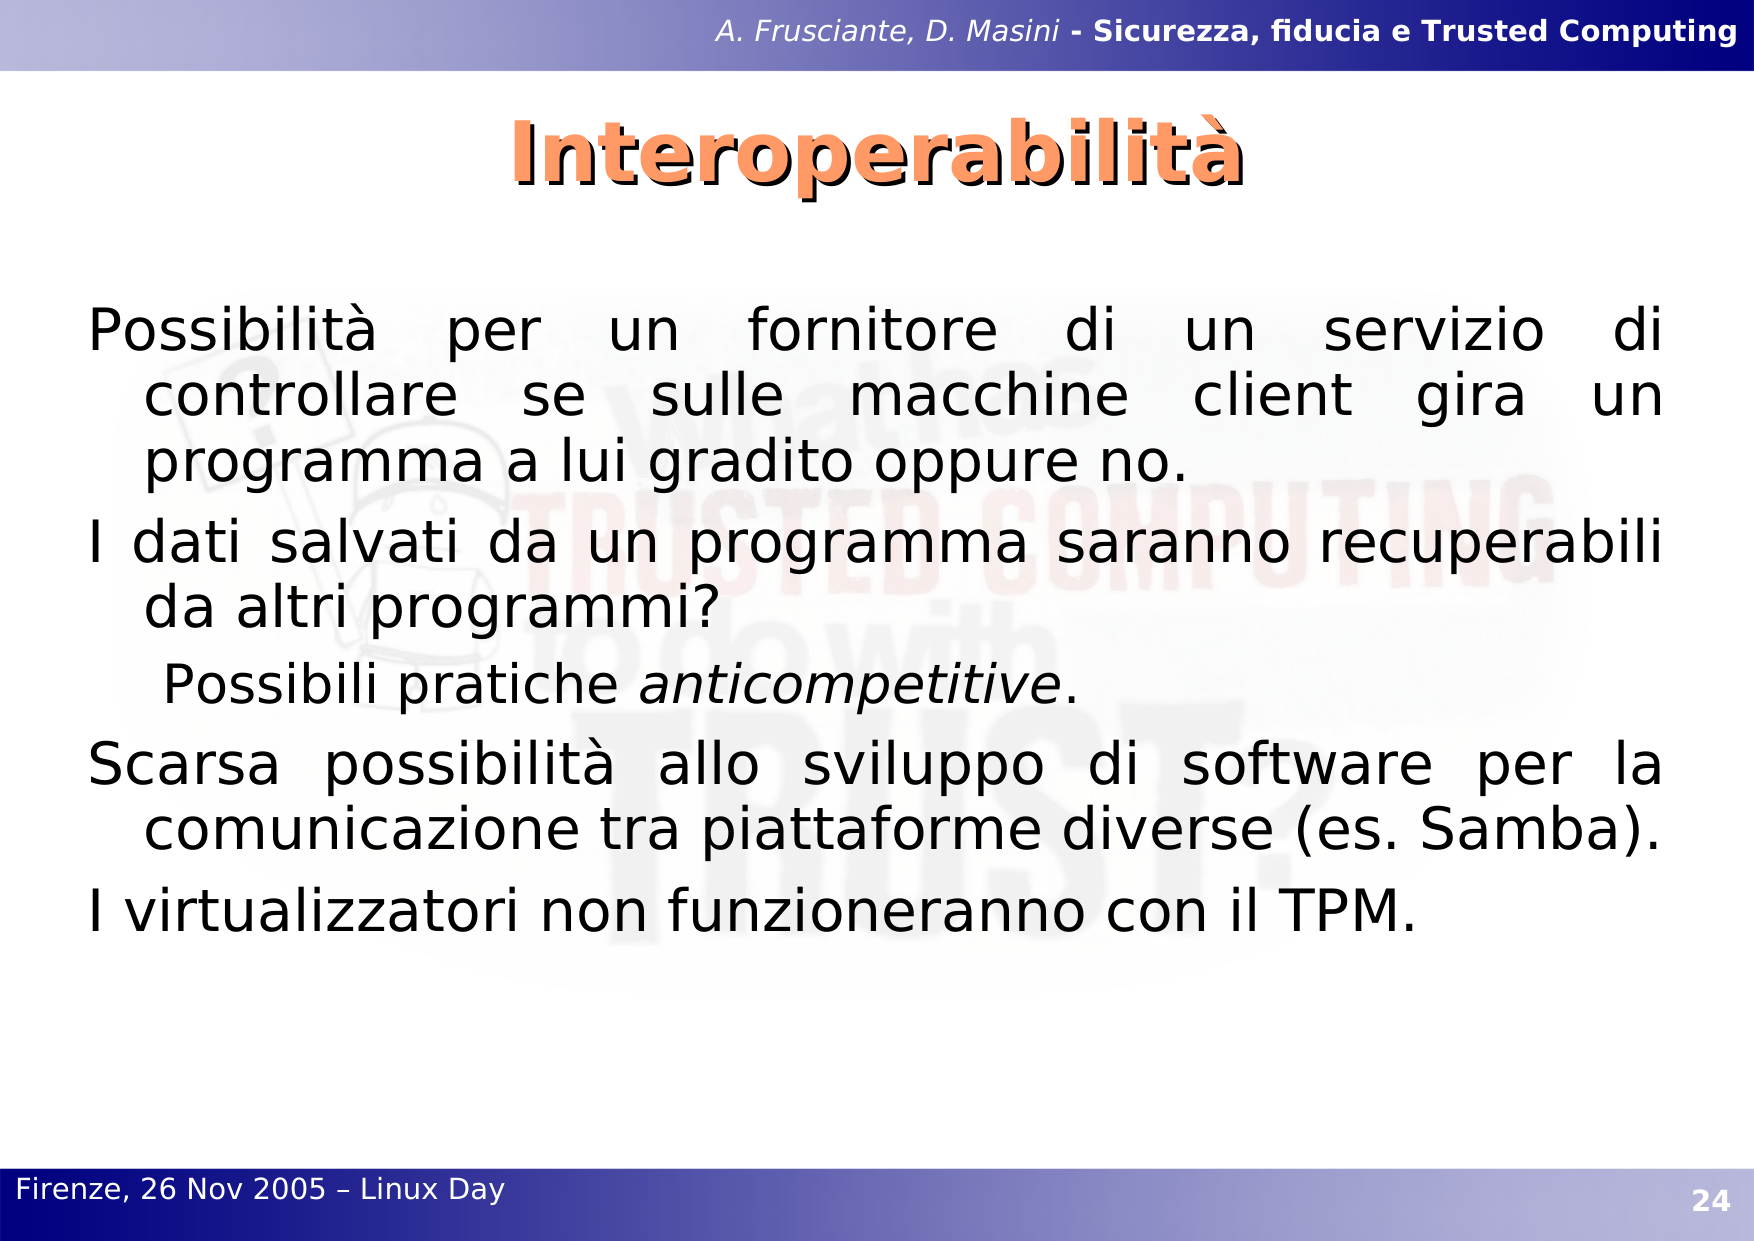

A. Frusciante, D. Masini - Sicurezza, fiducia e Trusted Computing
# Interoperabilità
Possibilità per un fornitore di un servizio di controllare se sulle macchine client gira un programma a lui gradito oppure no.
I dati salvati da un programma saranno recuperabili da altri programmi?
Possibili pratiche anticompetitive.
Scarsa possibilità allo sviluppo di software per la comunicazione tra piattaforme diverse (es. Samba).
I virtualizzatori non funzioneranno con il TPM.
Firenze, 26 Nov 2005 – Linux Day